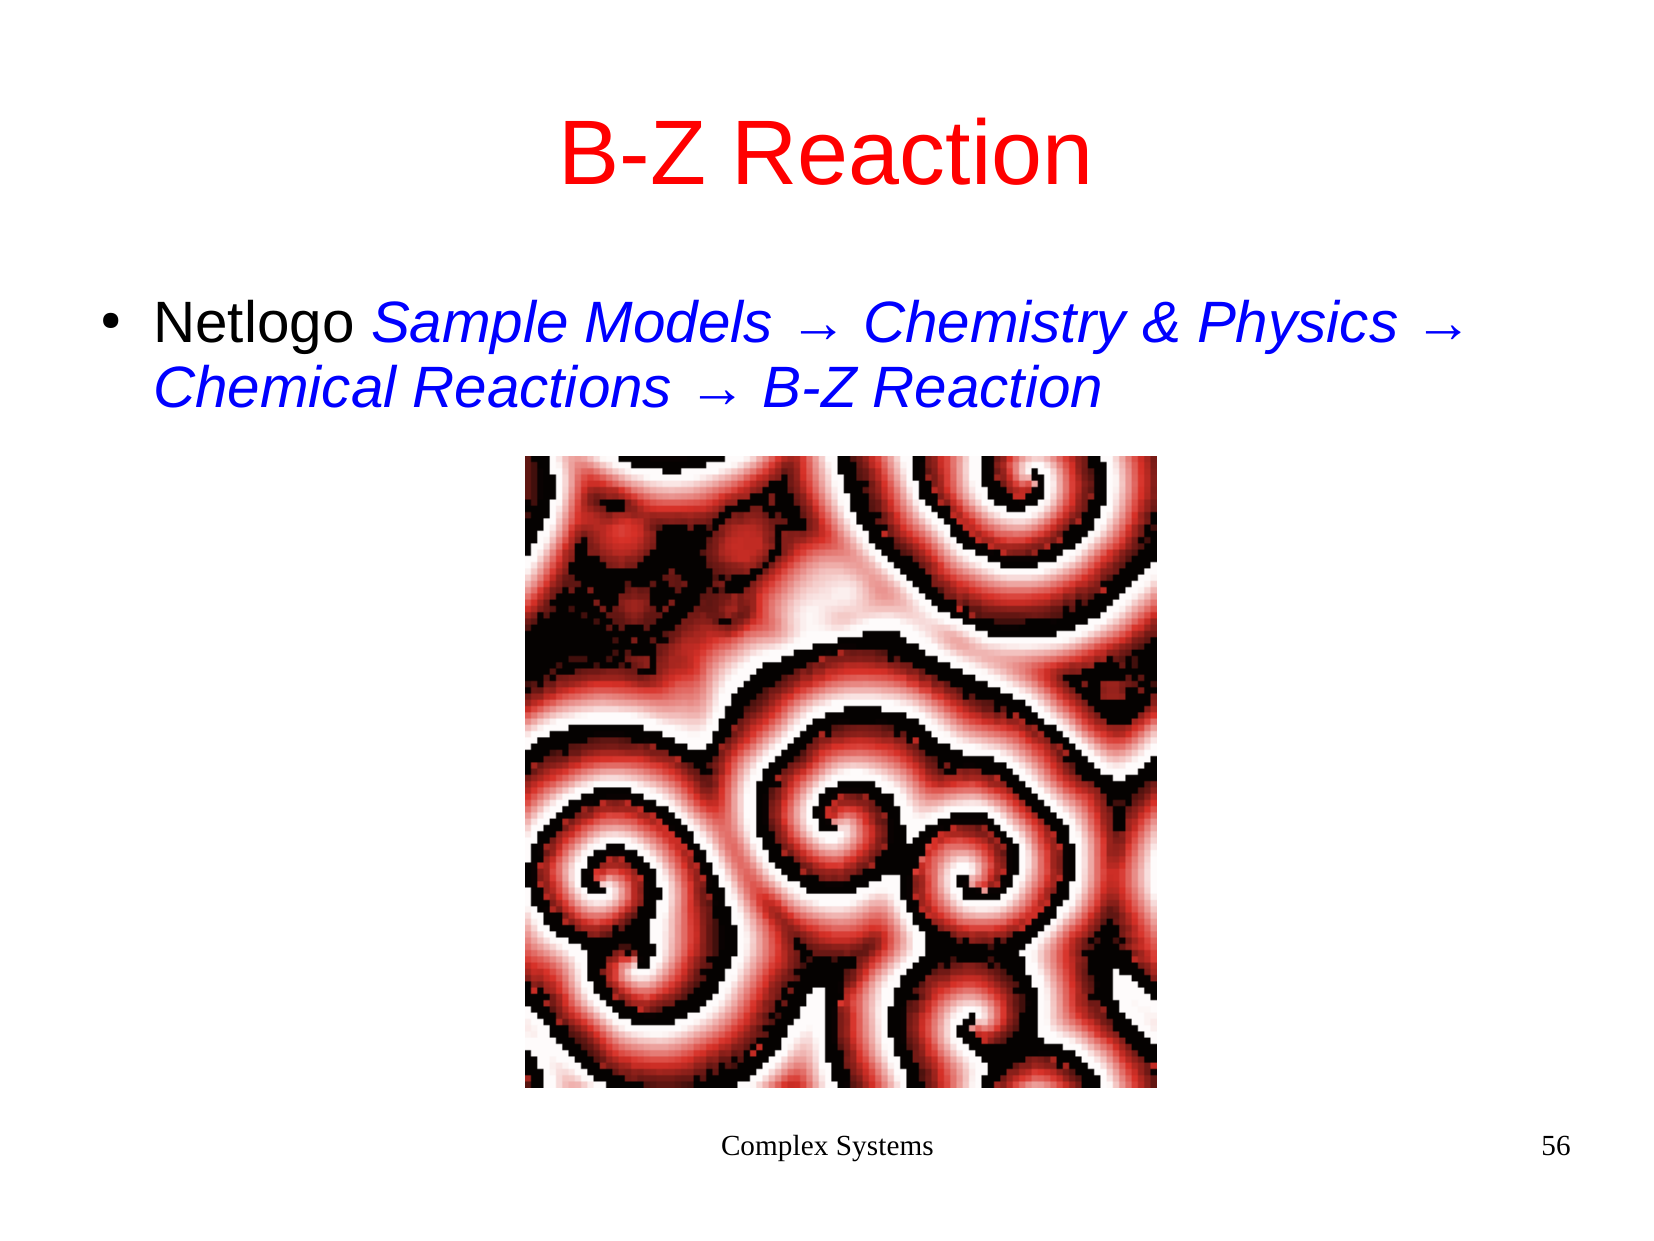

# B-Z Reaction
Netlogo Sample Models → Chemistry & Physics → Chemical Reactions → B-Z Reaction
Complex Systems
56